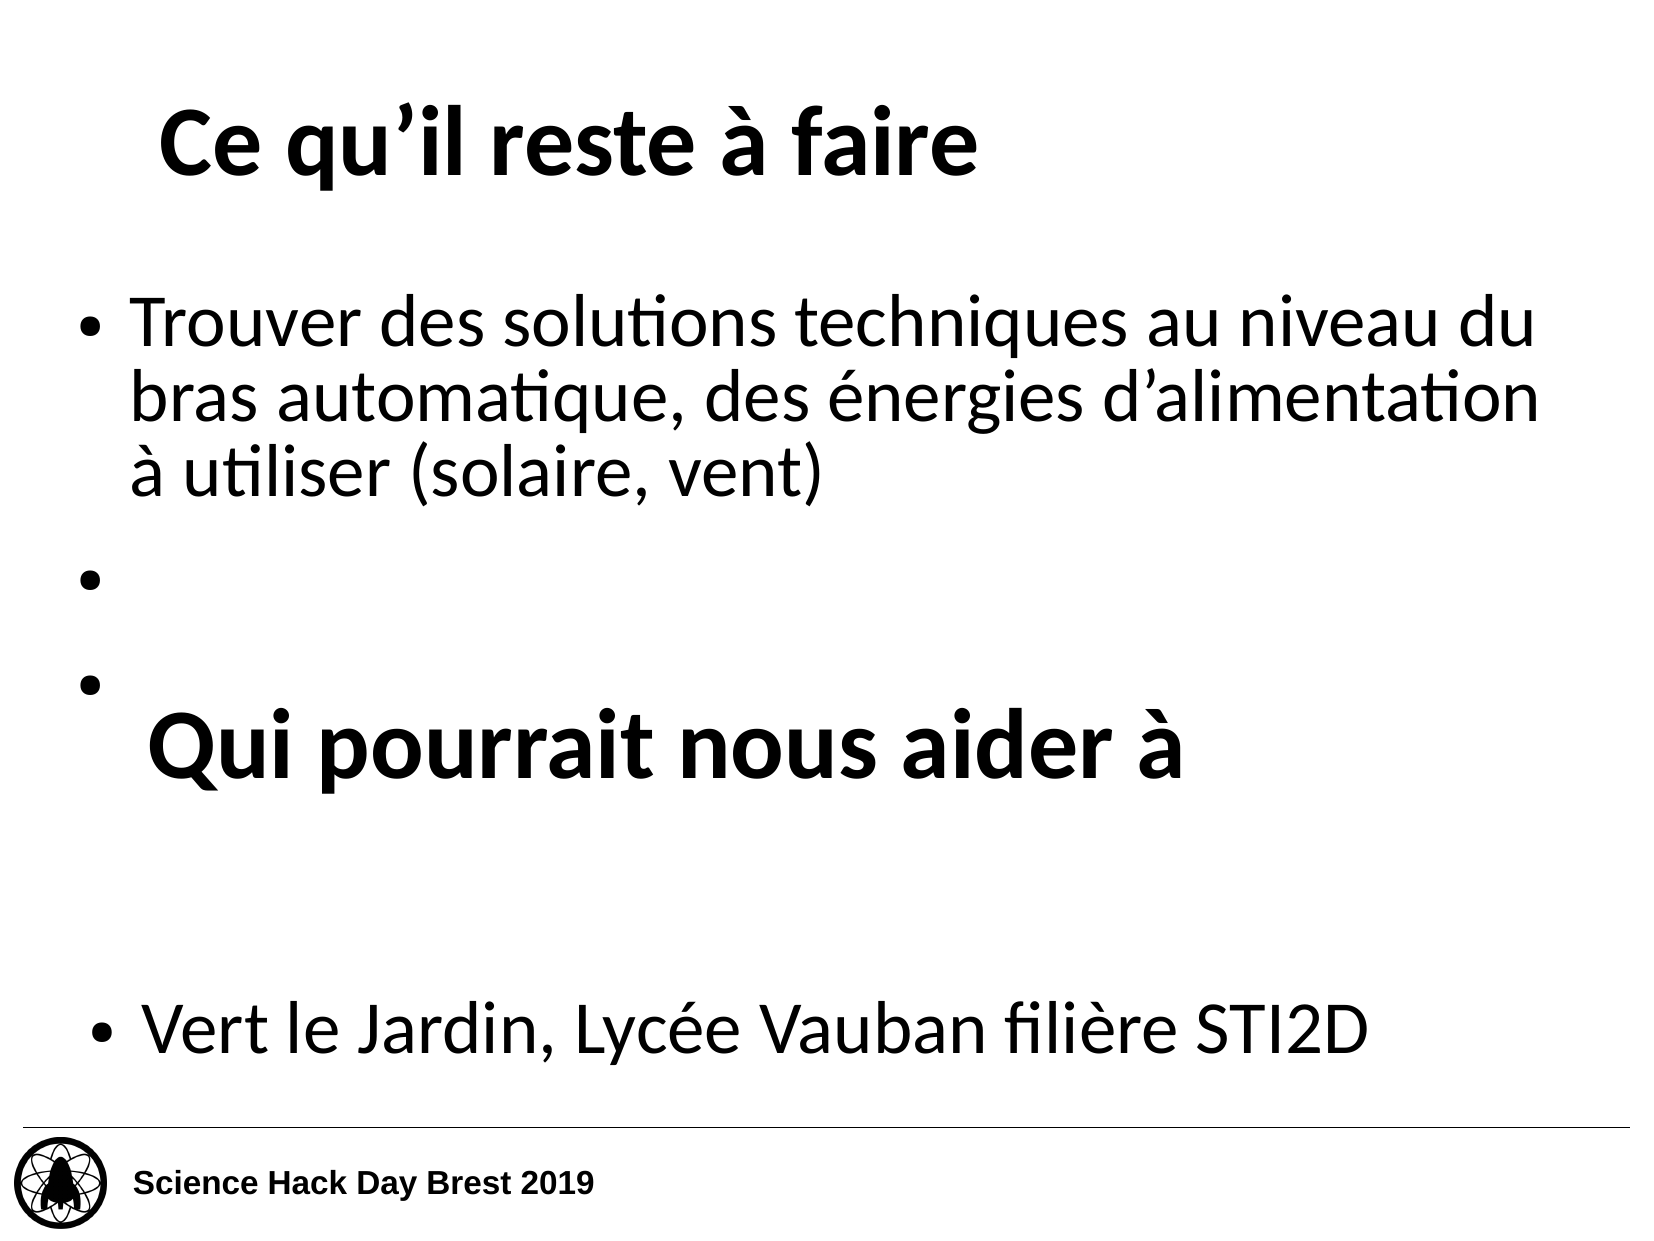

# Ce qu’il reste à faire
Trouver des solutions techniques au niveau du bras automatique, des énergies d’alimentation à utiliser (solaire, vent)
		Qui pourrait nous aider à
Vert le Jardin, Lycée Vauban filière STI2D
Science Hack Day Brest 2019